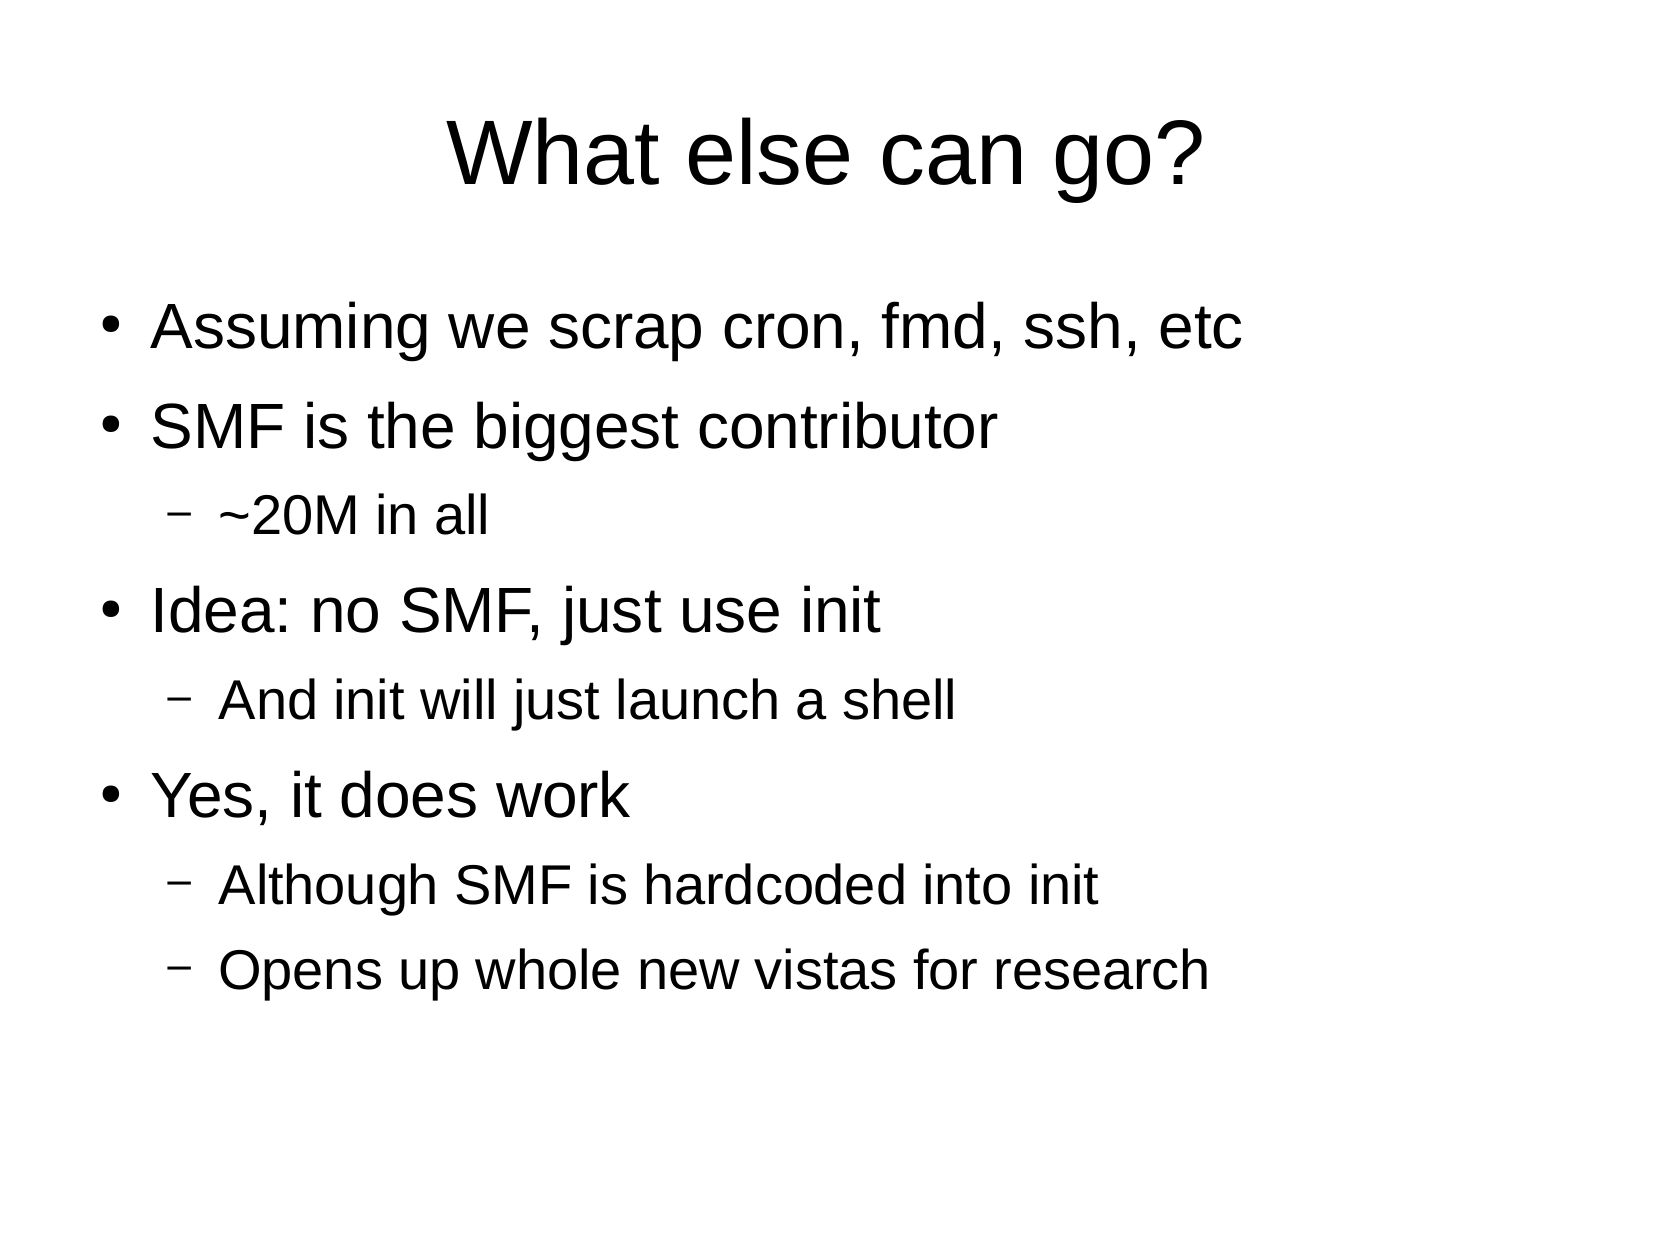

# What else can go?
Assuming we scrap cron, fmd, ssh, etc
SMF is the biggest contributor
~20M in all
Idea: no SMF, just use init
And init will just launch a shell
Yes, it does work
Although SMF is hardcoded into init
Opens up whole new vistas for research